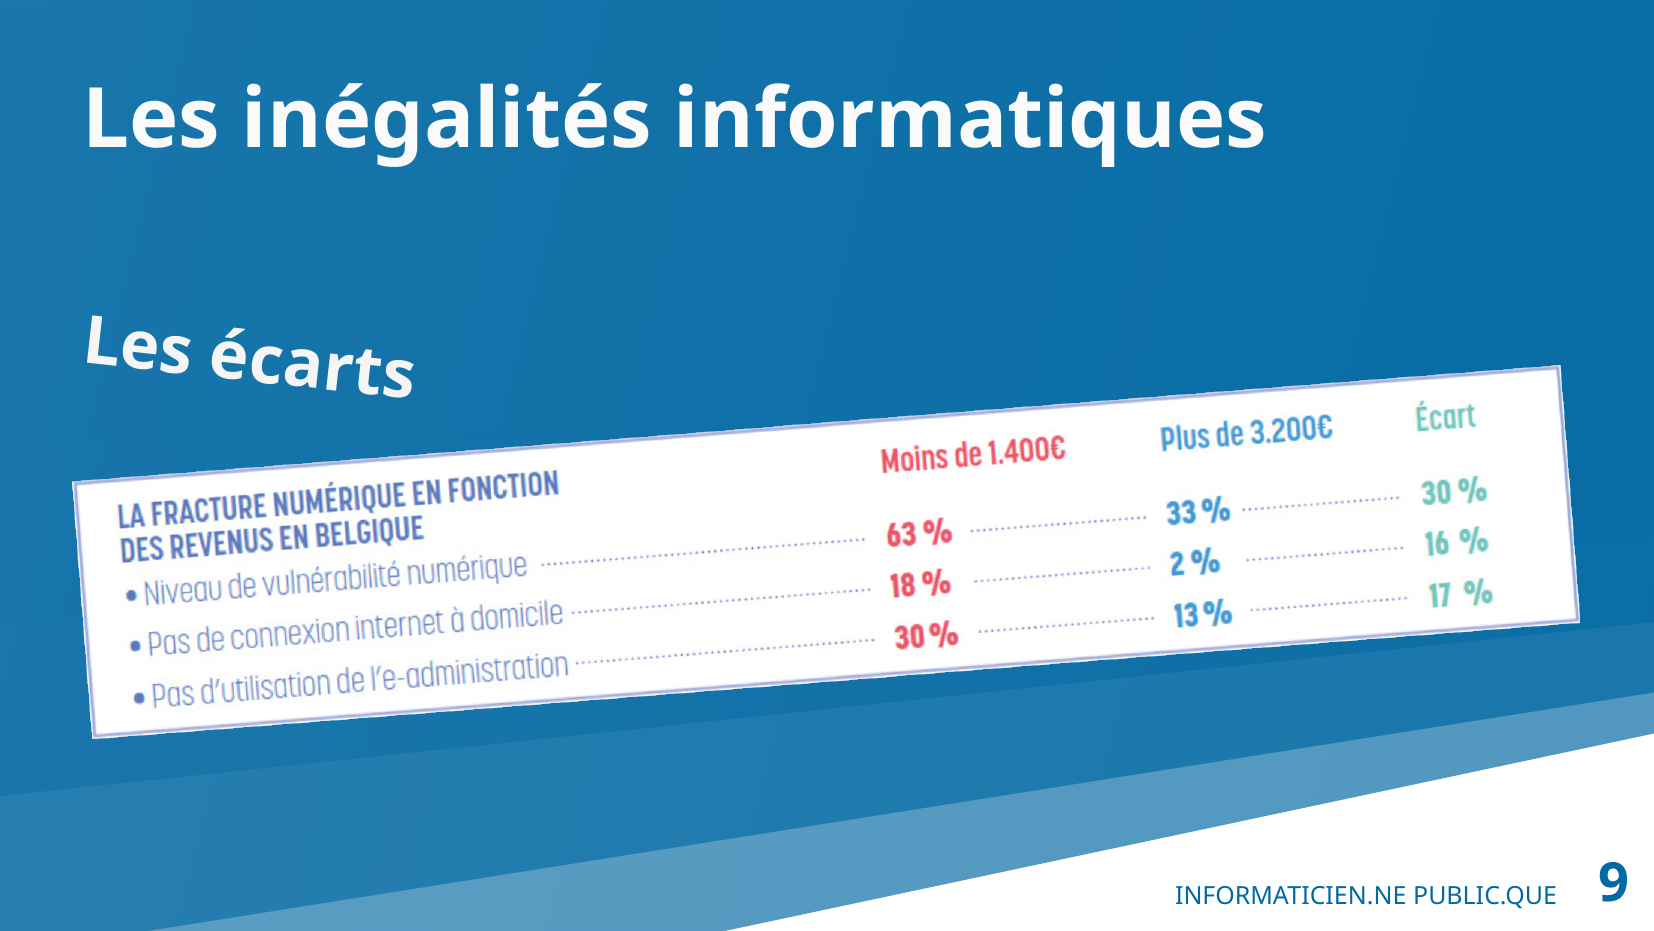

# Les inégalités informatiques
Les écarts
INFORMATICIEN.NE PUBLIC.QUE
9